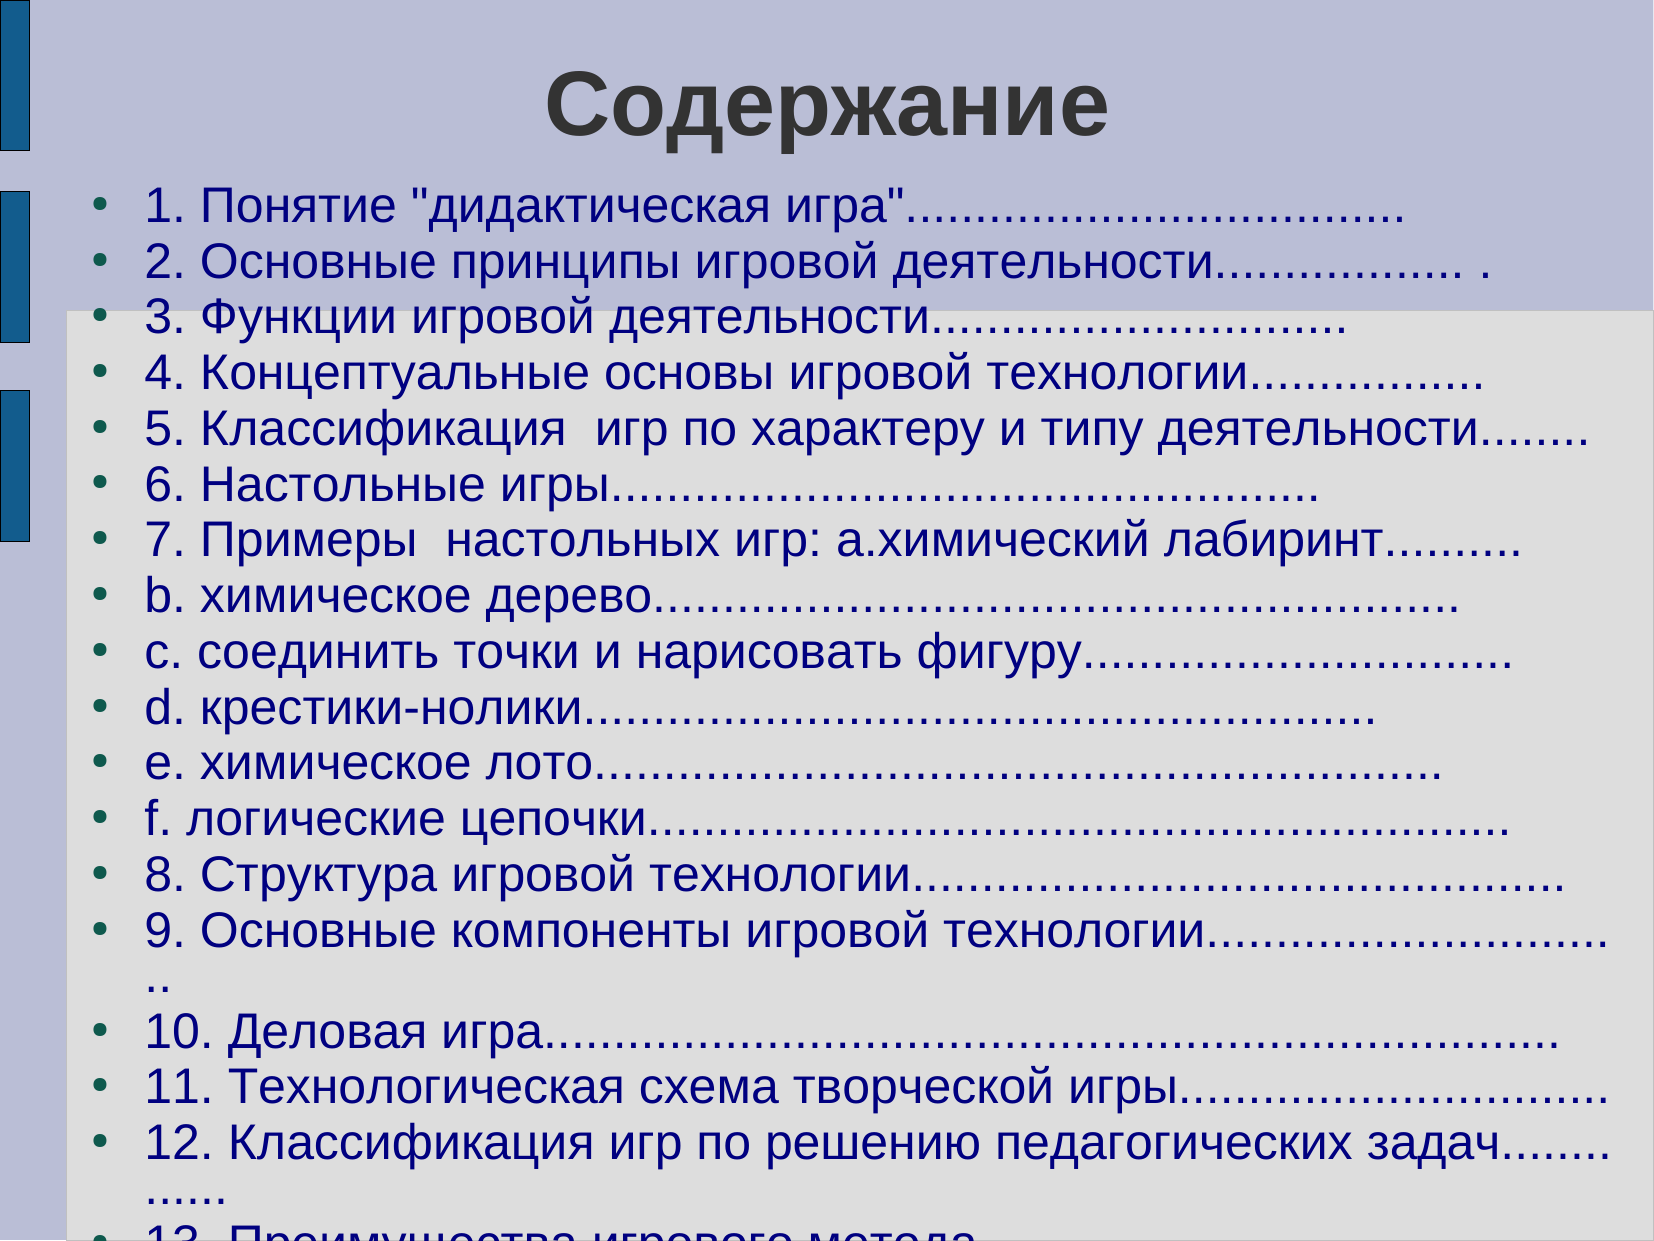

# Содержание
1. Понятие "дидактическая игра"....................................
2. Основные принципы игровой деятельности.................. .
3. Функции игровой деятельности..............................
4. Концептуальные основы игровой технологии.................
5. Классификация игр по характеру и типу деятельности........
6. Настольные игры...................................................
7. Примеры настольных игр: а.химический лабиринт..........
b. химическое дерево..........................................................
c. соединить точки и нарисовать фигуру...............................
d. крестики-нолики.........................................................
е. химическое лото.............................................................
f. логические цепочки..............................................................
8. Структура игровой технологии...............................................
9. Основные компоненты игровой технологии...............................
10. Деловая игра.........................................................................
11. Технологическая схема творческой игры...............................
12. Классификация игр по решению педагогических задач..............
13. Преимущества игрового метода..................................................
14. Литература.............................................................................